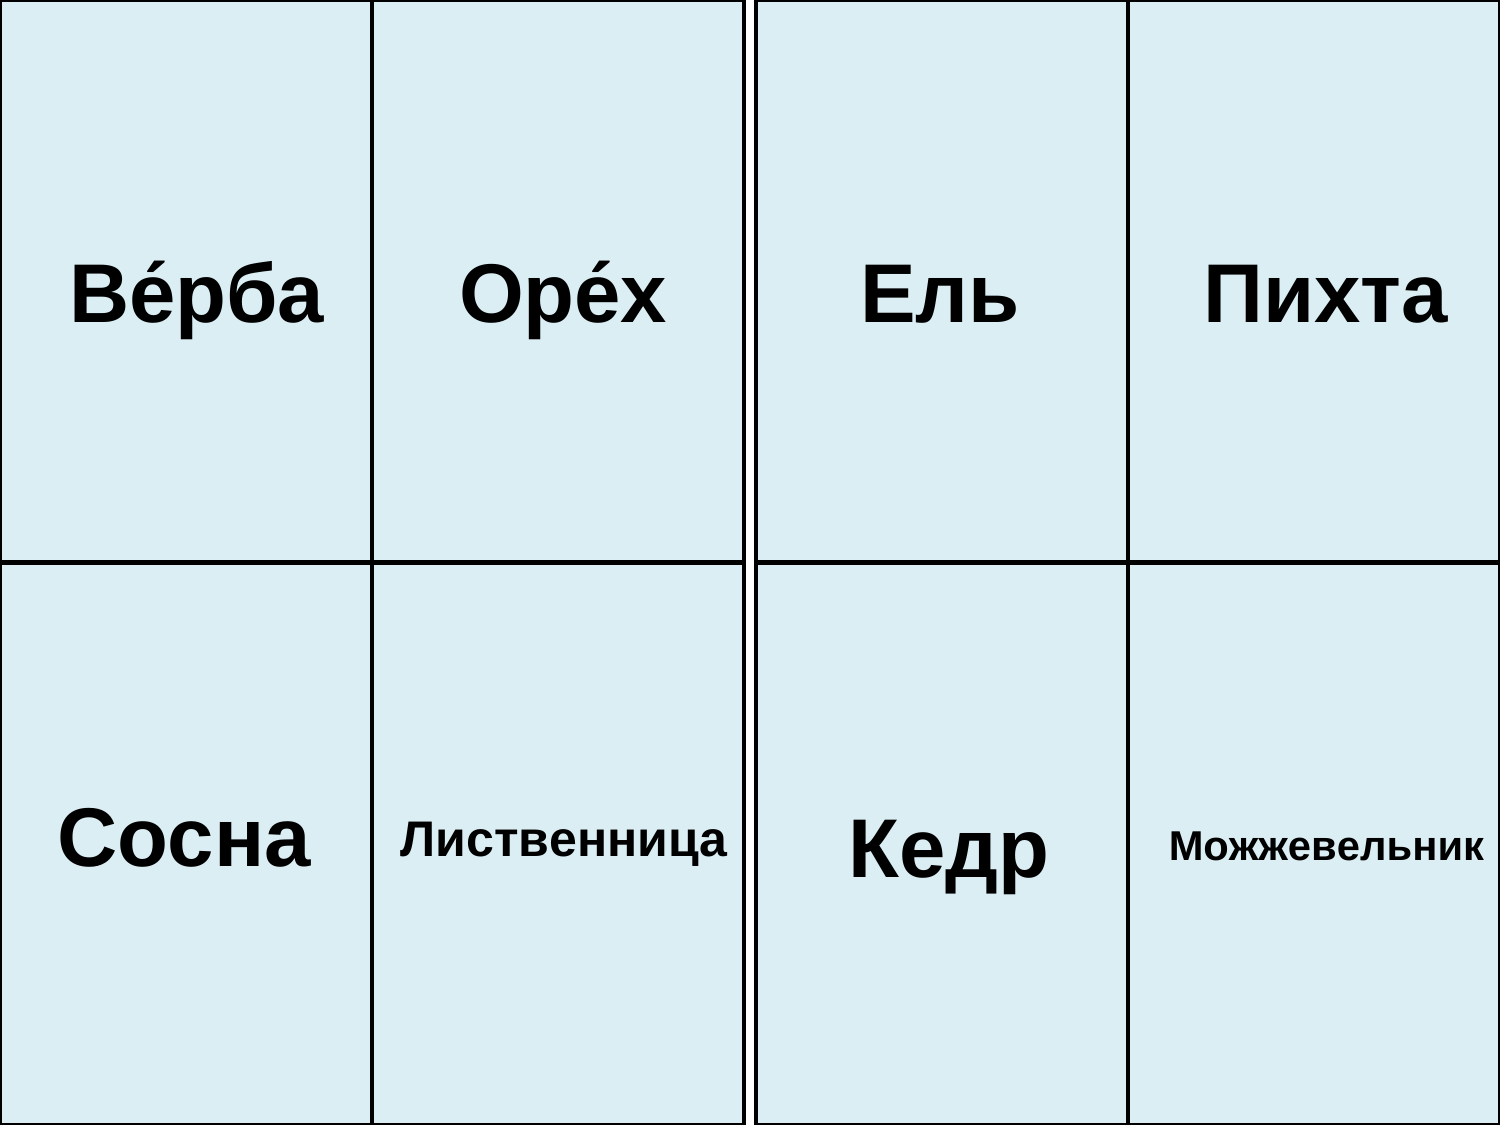

Ве́рба
Оре́х
Ель
Пихта
Сосна
Кедр
Лиственница
Можжевельник